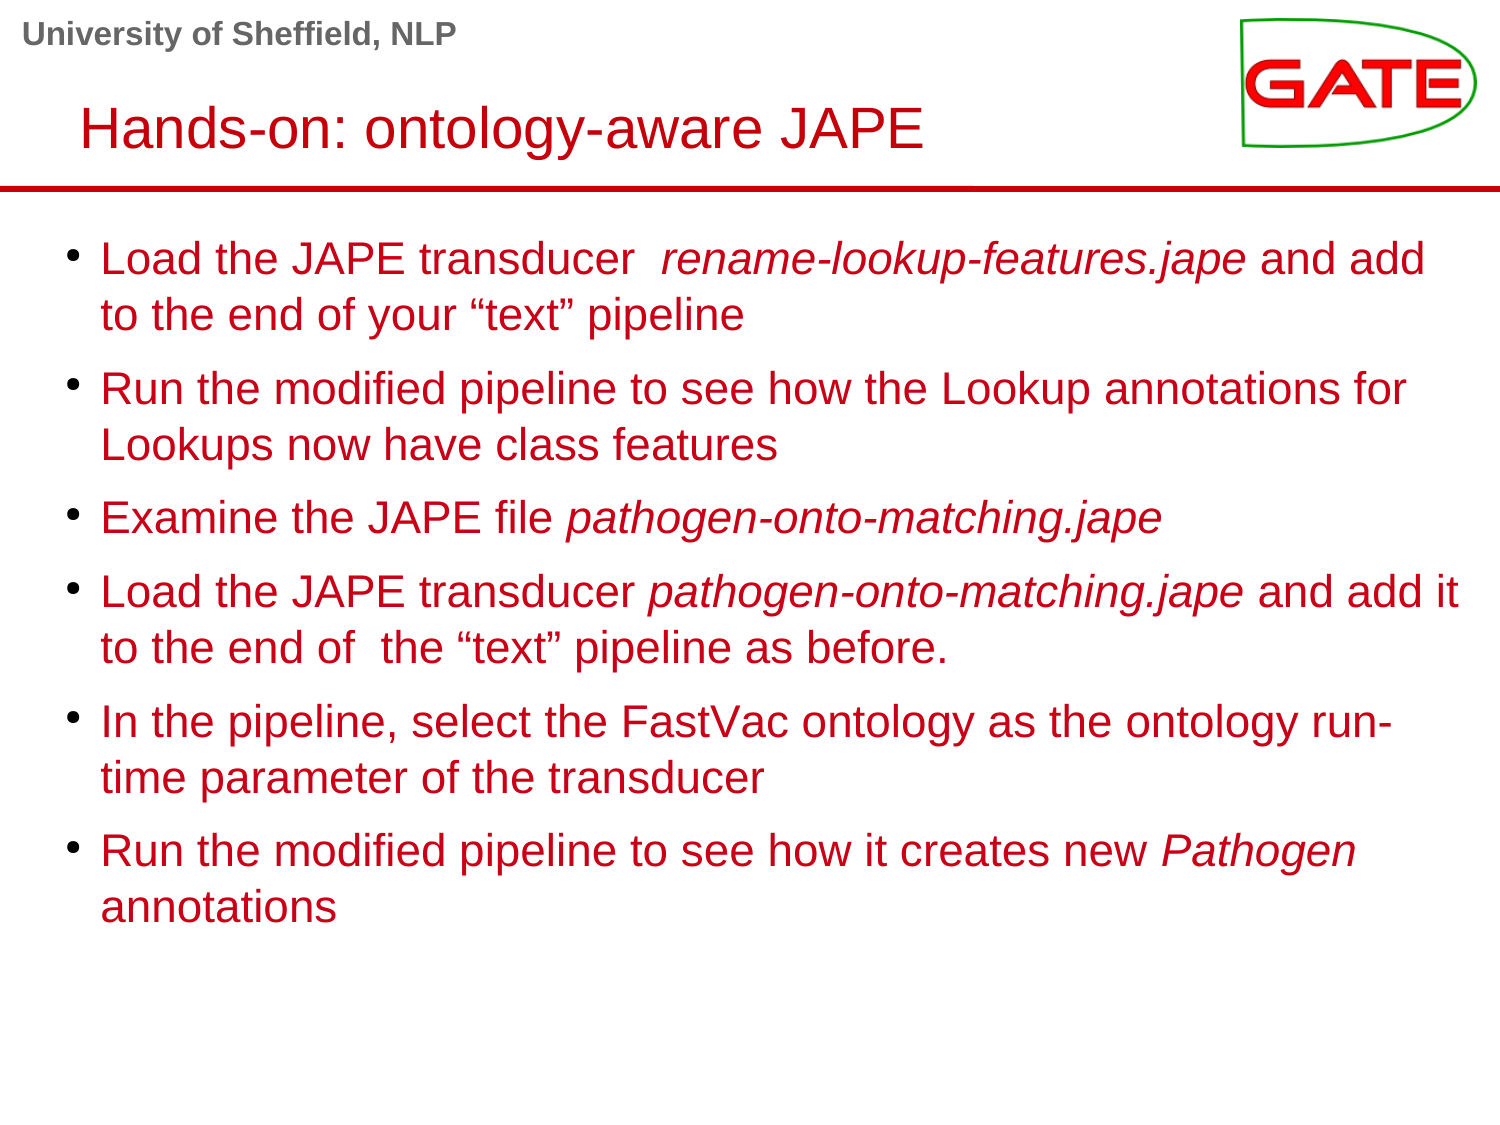

# Hands-on: ontology-aware JAPE
Load the JAPE transducer rename-lookup-features.jape and add to the end of your “text” pipeline
Run the modified pipeline to see how the Lookup annotations for Lookups now have class features
Examine the JAPE file pathogen-onto-matching.jape
Load the JAPE transducer pathogen-onto-matching.jape and add it to the end of the “text” pipeline as before.
In the pipeline, select the FastVac ontology as the ontology run-time parameter of the transducer
Run the modified pipeline to see how it creates new Pathogen annotations